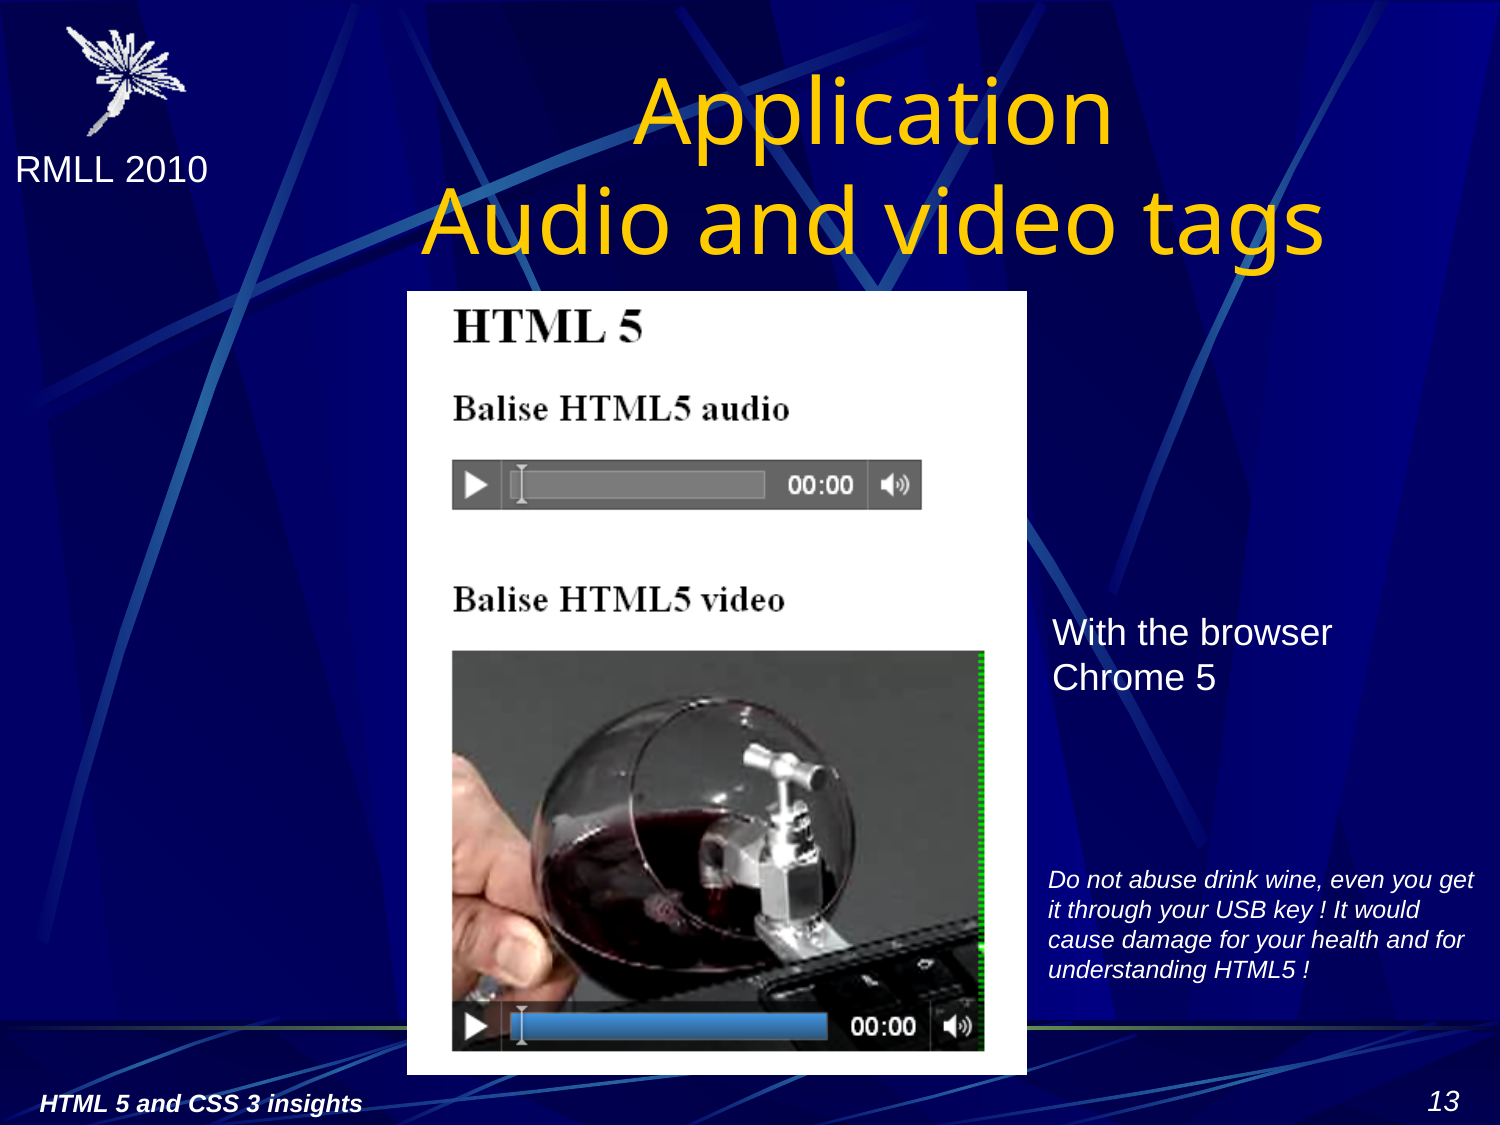

# Application Audio and video tags
With the browser Chrome 5
Do not abuse drink wine, even you get it through your USB key ! It would cause damage for your health and for understanding HTML5 !